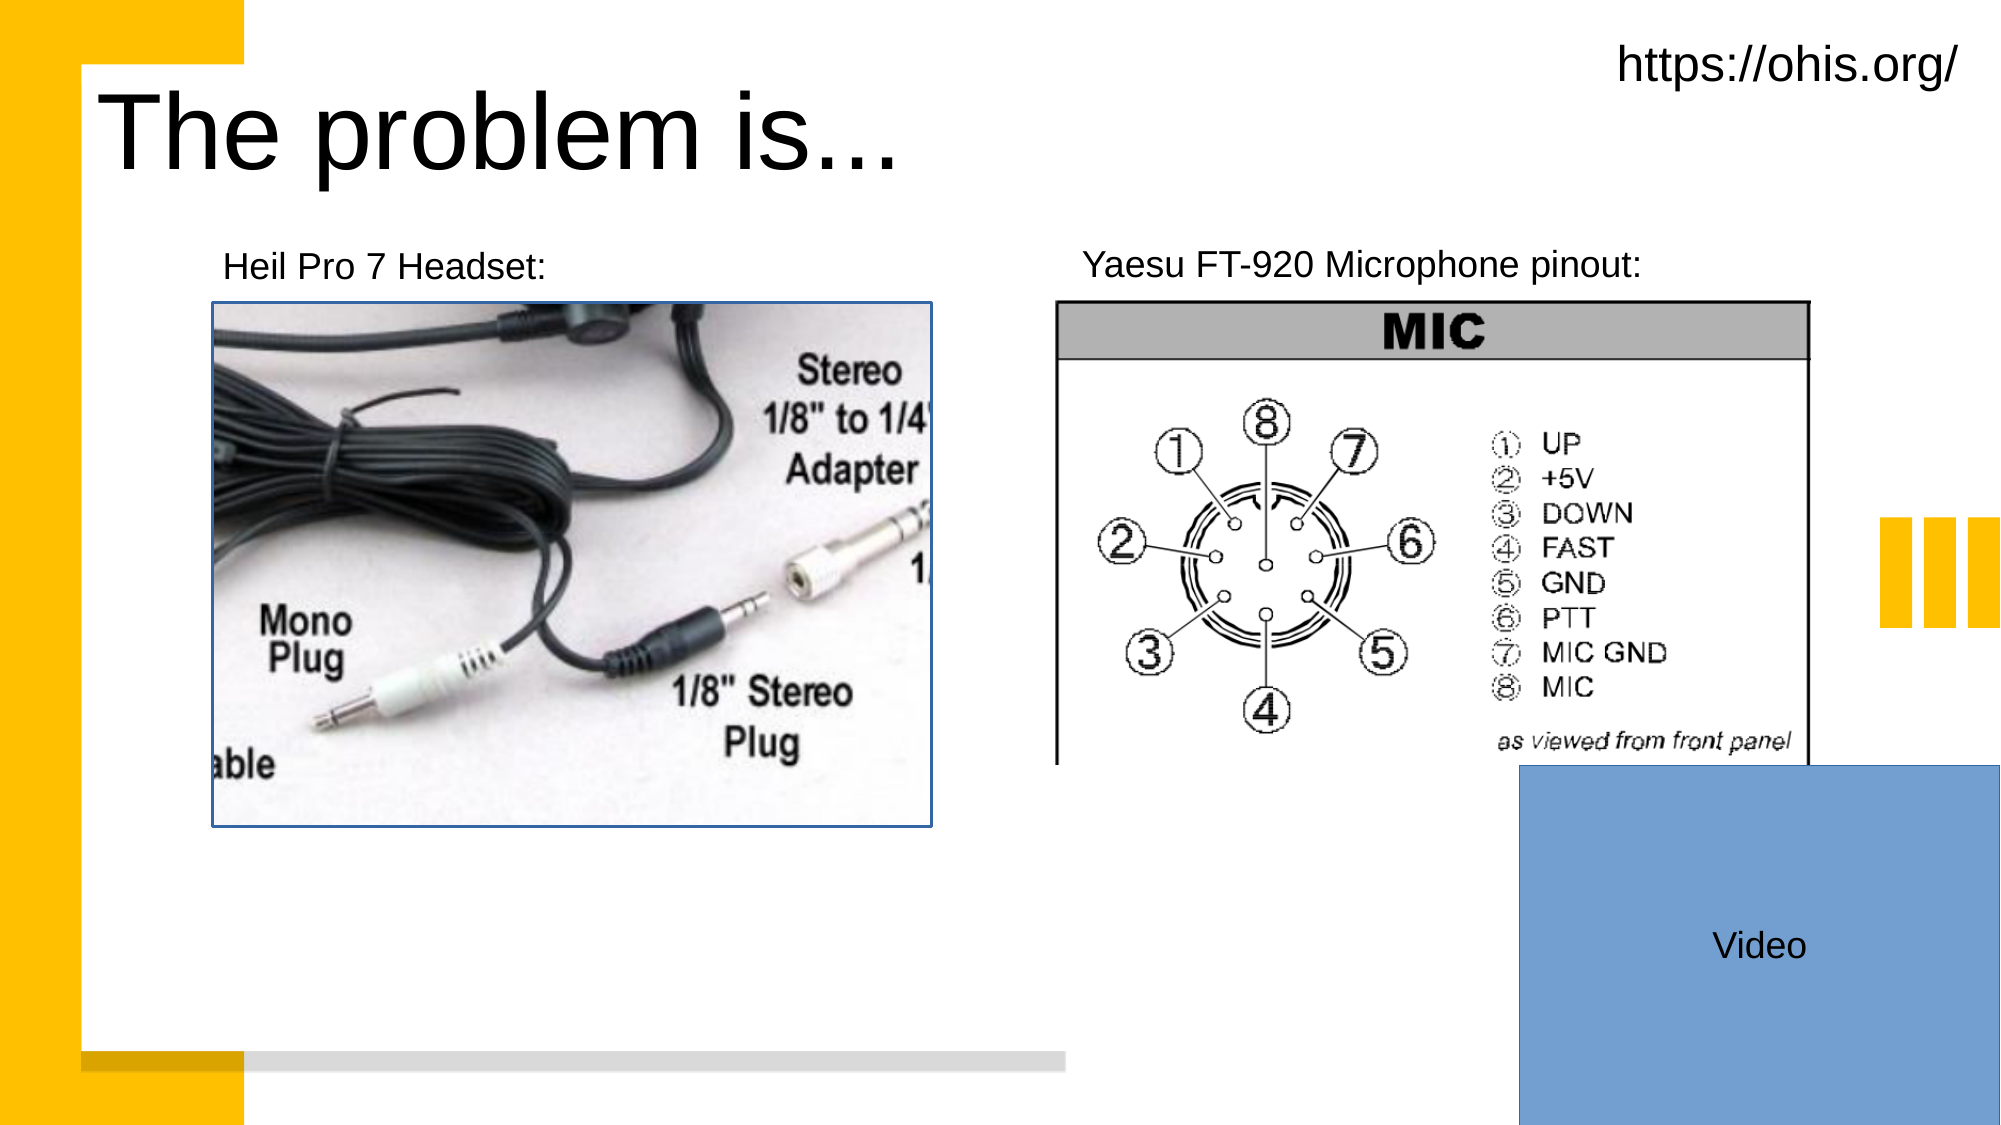

Video
https://ohis.org/
The problem is...
Yaesu FT-920 Microphone pinout:
Heil Pro 7 Headset: